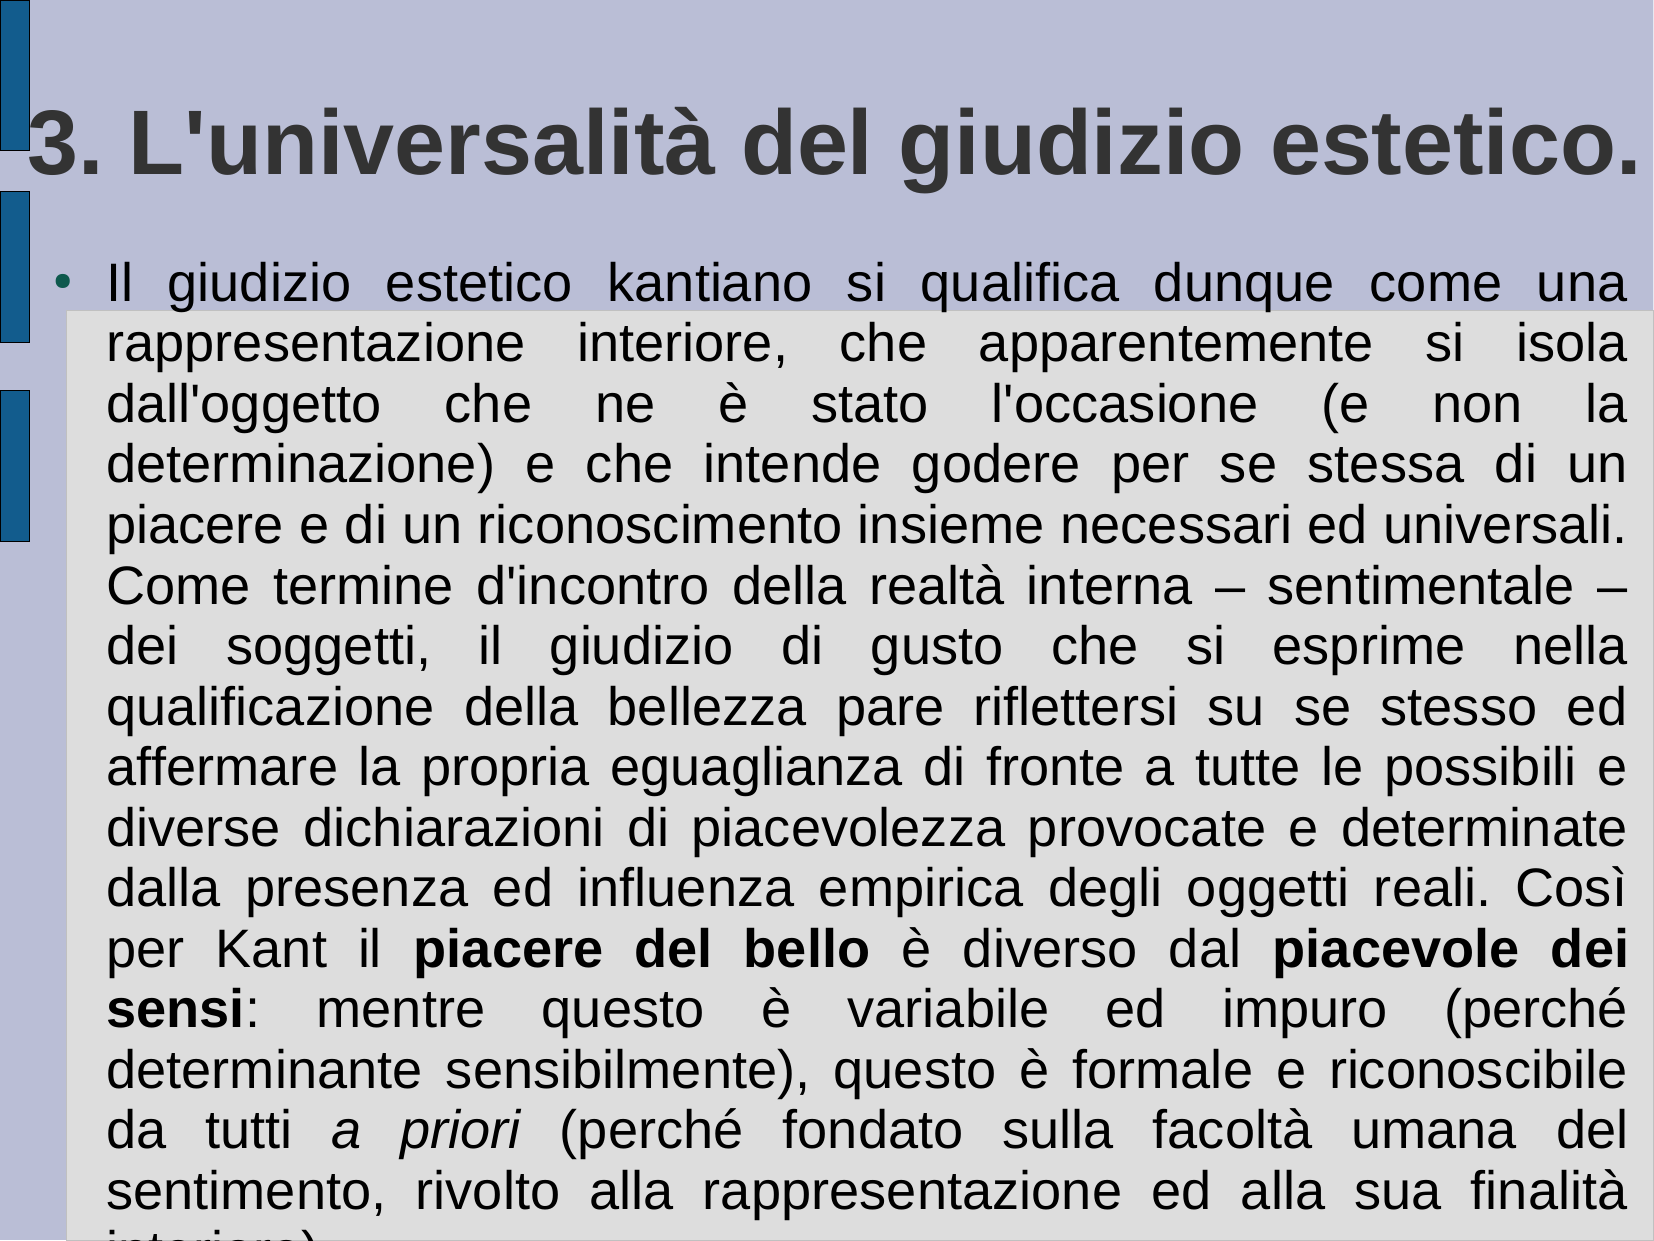

# 3. L'universalità del giudizio estetico.
Il giudizio estetico kantiano si qualifica dunque come una rappresentazione interiore, che apparentemente si isola dall'oggetto che ne è stato l'occasione (e non la determinazione) e che intende godere per se stessa di un piacere e di un riconoscimento insieme necessari ed universali. Come termine d'incontro della realtà interna – sentimentale – dei soggetti, il giudizio di gusto che si esprime nella qualificazione della bellezza pare riflettersi su se stesso ed affermare la propria eguaglianza di fronte a tutte le possibili e diverse dichiarazioni di piacevolezza provocate e determinate dalla presenza ed influenza empirica degli oggetti reali. Così per Kant il piacere del bello è diverso dal piacevole dei sensi: mentre questo è variabile ed impuro (perché determinante sensibilmente), questo è formale e riconoscibile da tutti a priori (perché fondato sulla facoltà umana del sentimento, rivolto alla rappresentazione ed alla sua finalità interiore).